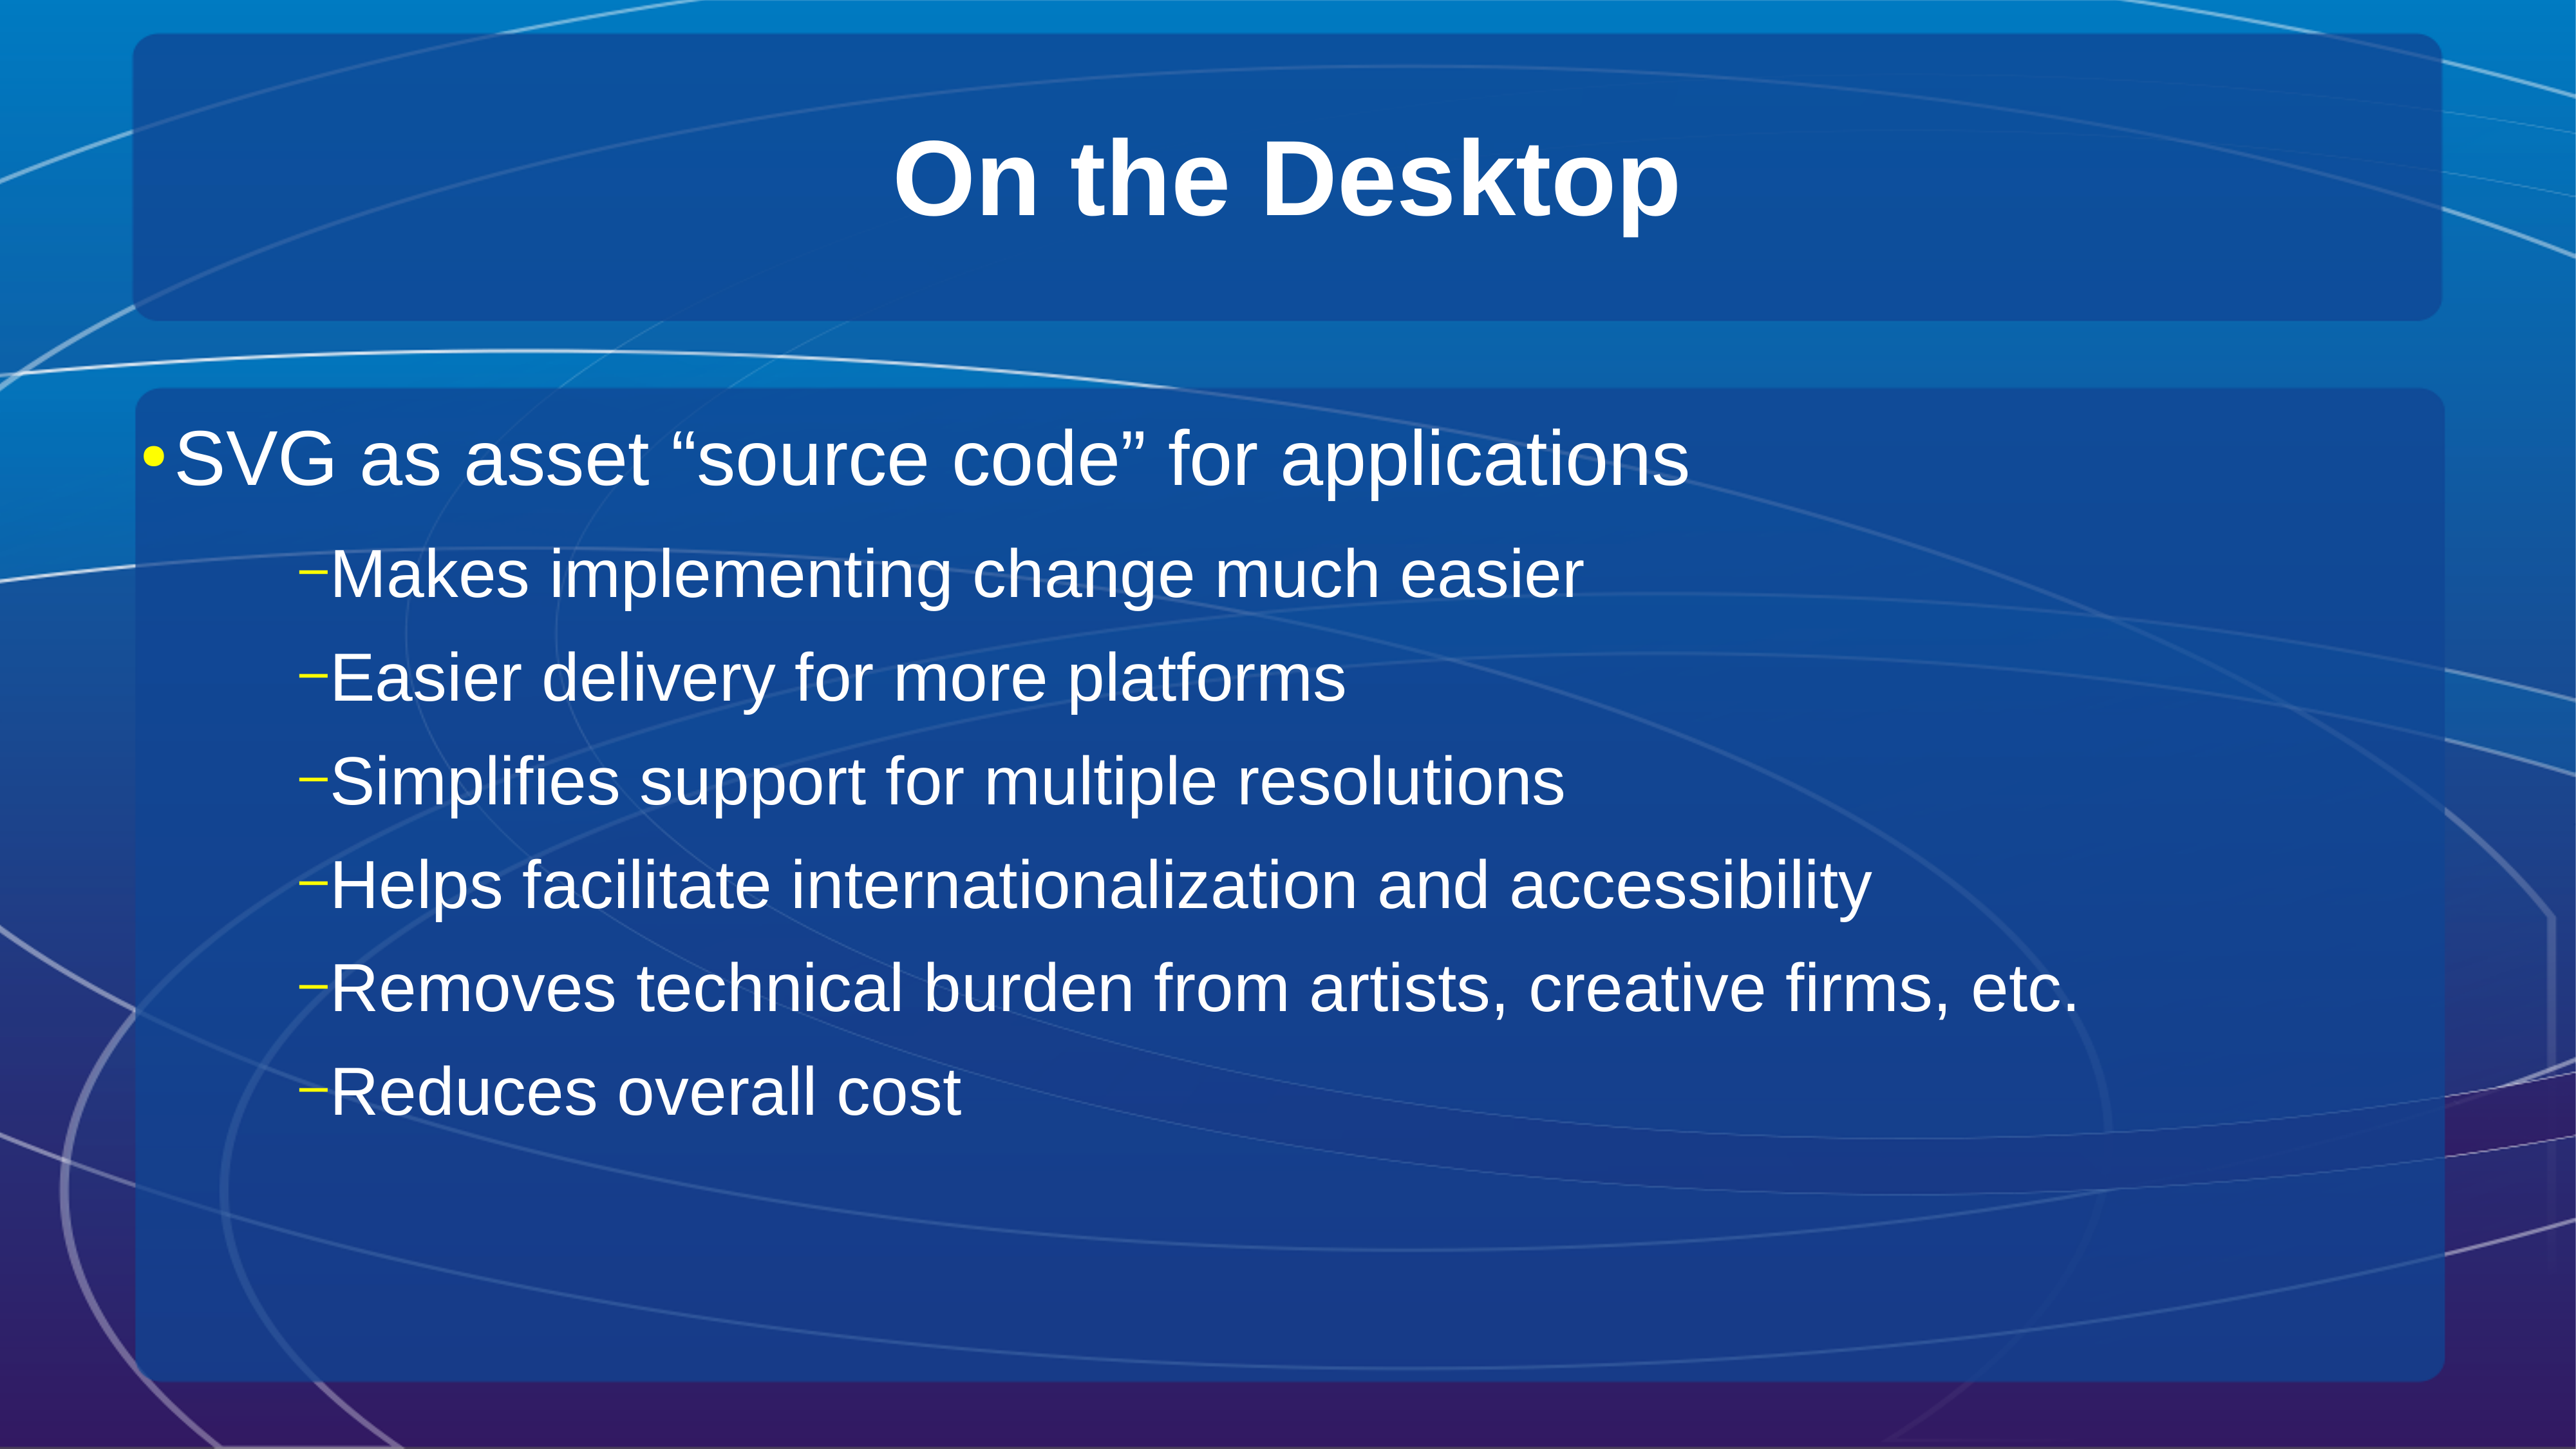

# On the Desktop
SVG as asset “source code” for applications
Makes implementing change much easier
Easier delivery for more platforms
Simplifies support for multiple resolutions
Helps facilitate internationalization and accessibility
Removes technical burden from artists, creative firms, etc.
Reduces overall cost